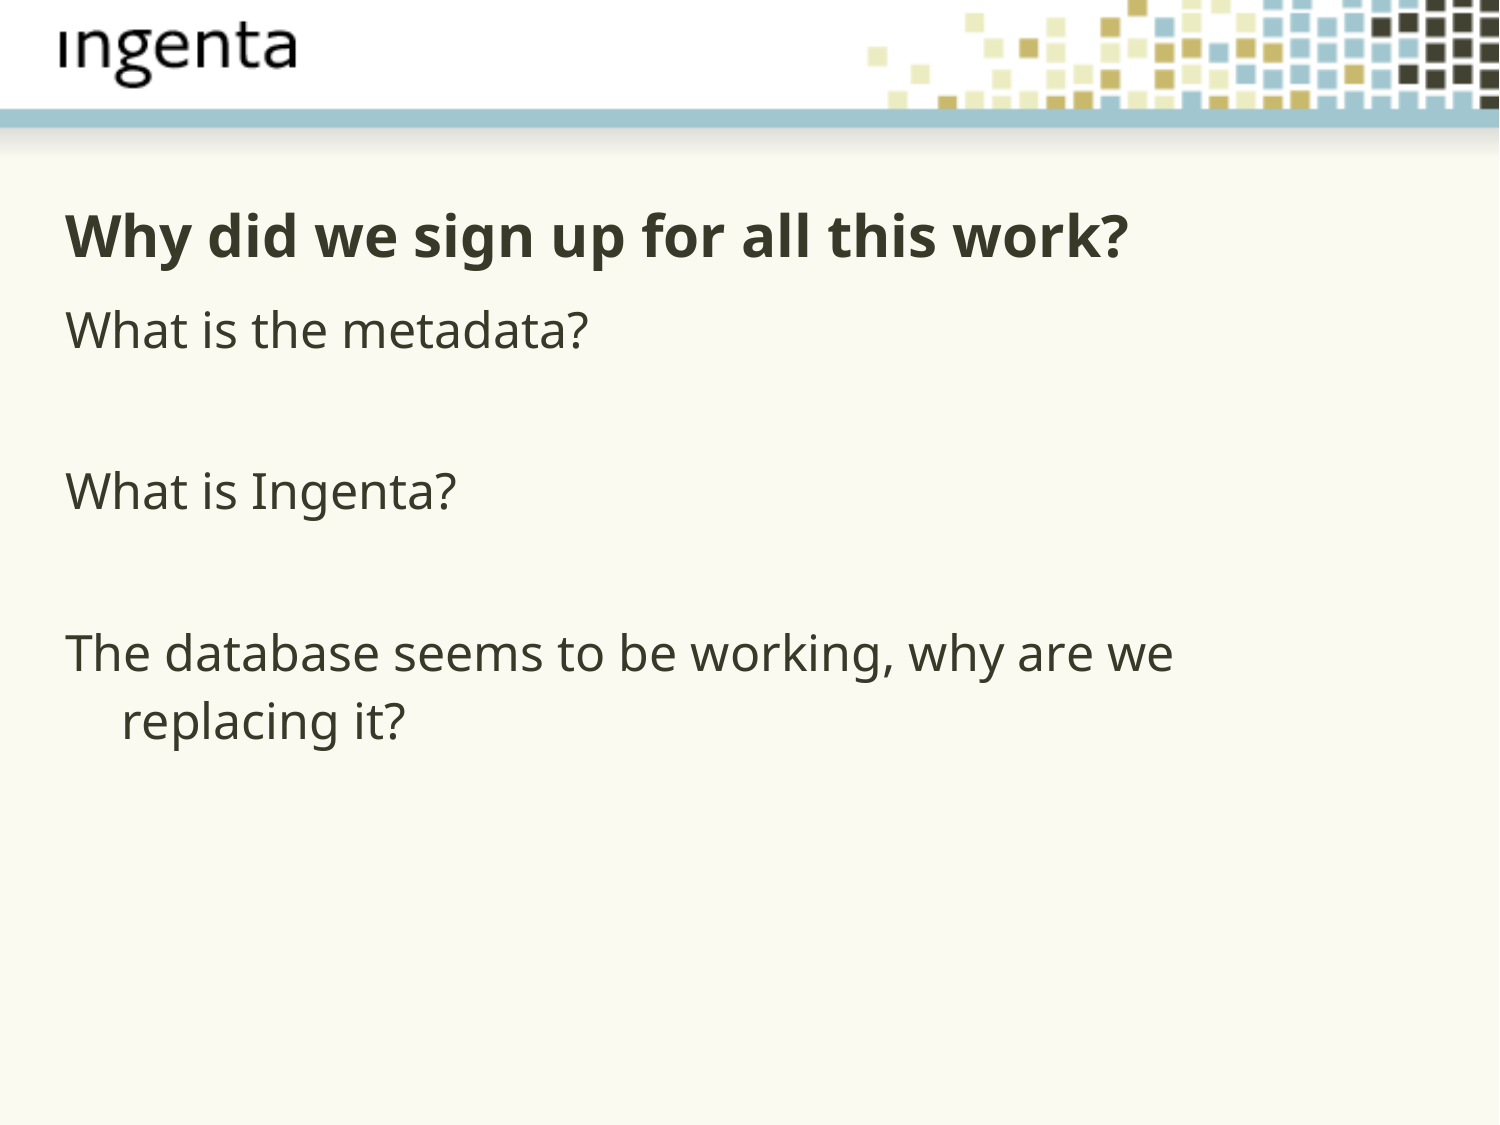

# Why did we sign up for all this work?
What is the metadata?
What is Ingenta?
The database seems to be working, why are we replacing it?